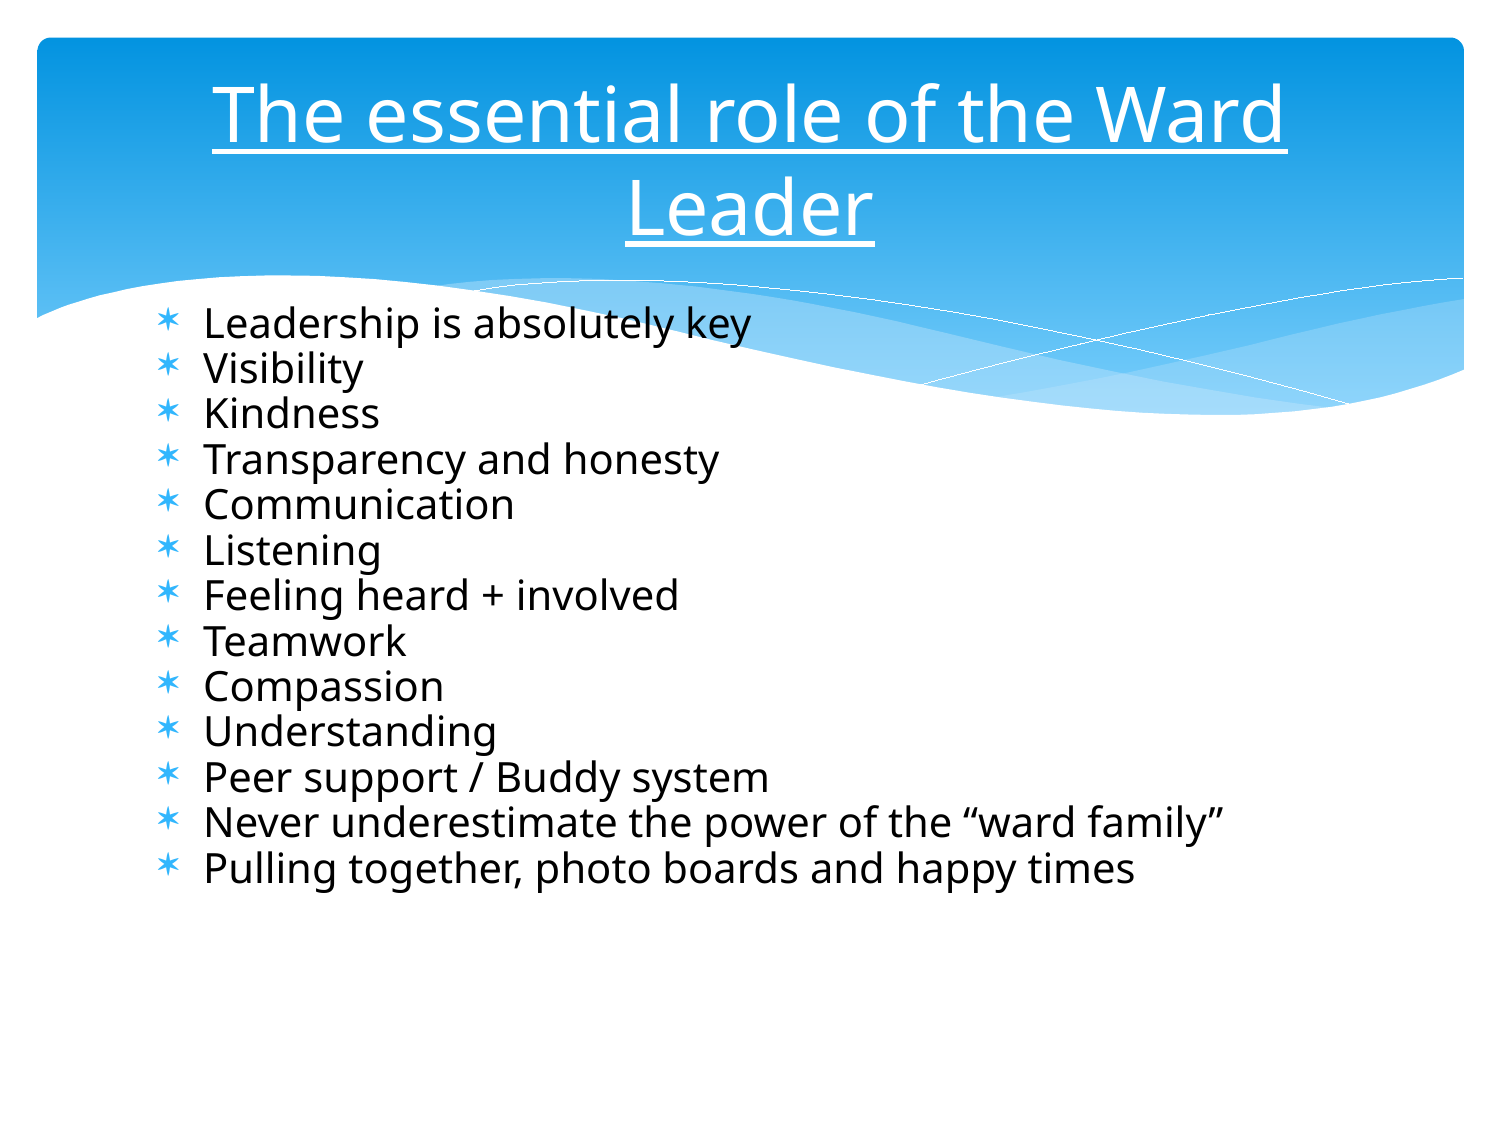

The essential role of the Ward Leader
# Leadership is absolutely key
Visibility
Kindness
Transparency and honesty
Communication
Listening
Feeling heard + involved
Teamwork
Compassion
Understanding
Peer support / Buddy system
Never underestimate the power of the “ward family”
Pulling together, photo boards and happy times